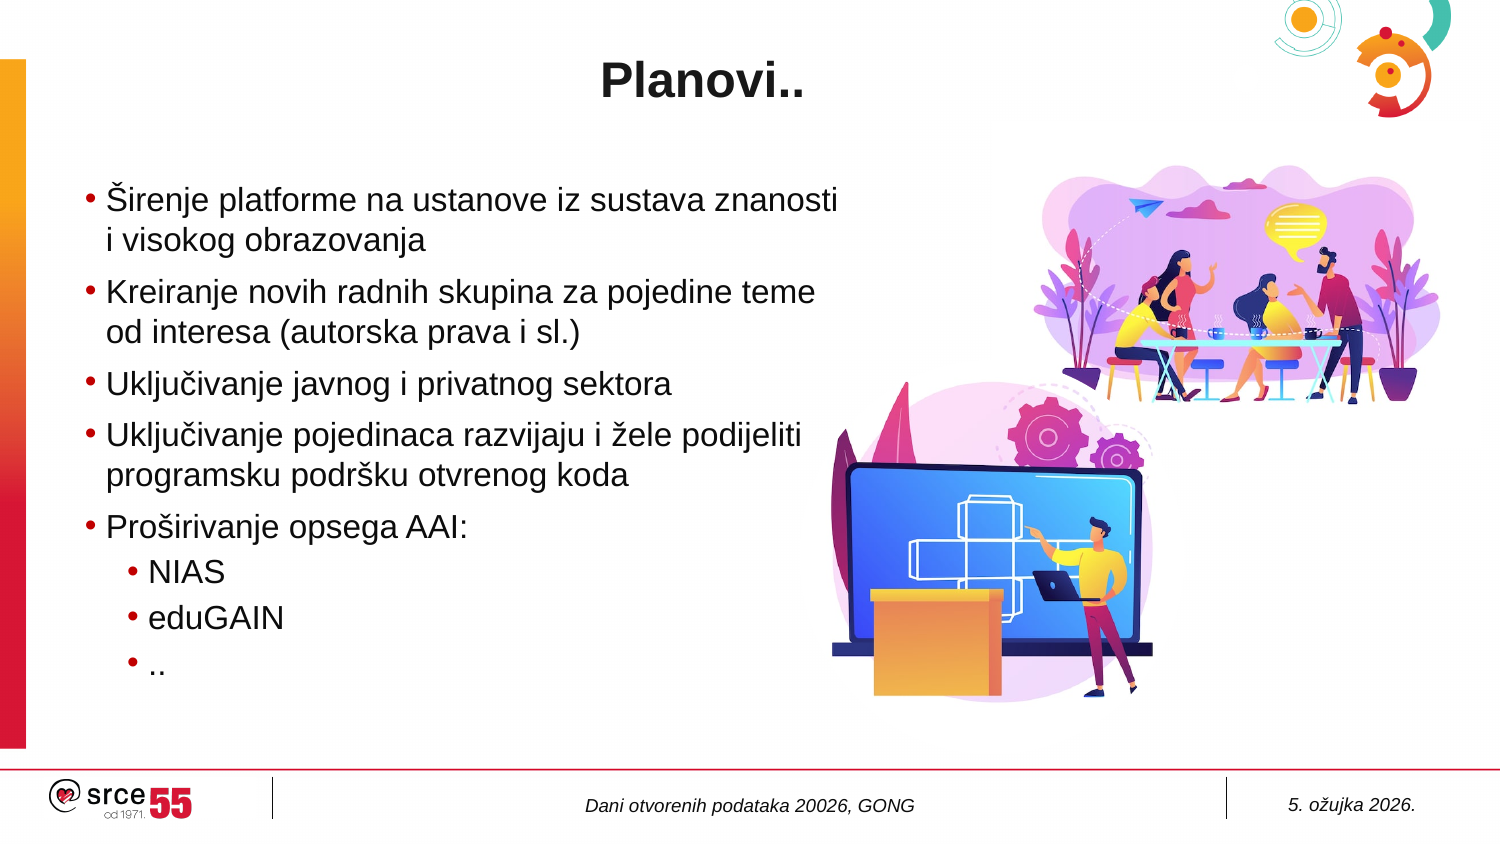

# Planovi..
Širenje platforme na ustanove iz sustava znanosti i visokog obrazovanja
Kreiranje novih radnih skupina za pojedine teme od interesa (autorska prava i sl.)
Uključivanje javnog i privatnog sektora
Uključivanje pojedinaca razvijaju i žele podijeliti programsku podršku otvrenog koda
Proširivanje opsega AAI:
NIAS
eduGAIN
..
5. ožujka 2026.
Dani otvorenih podataka 20026, GONG